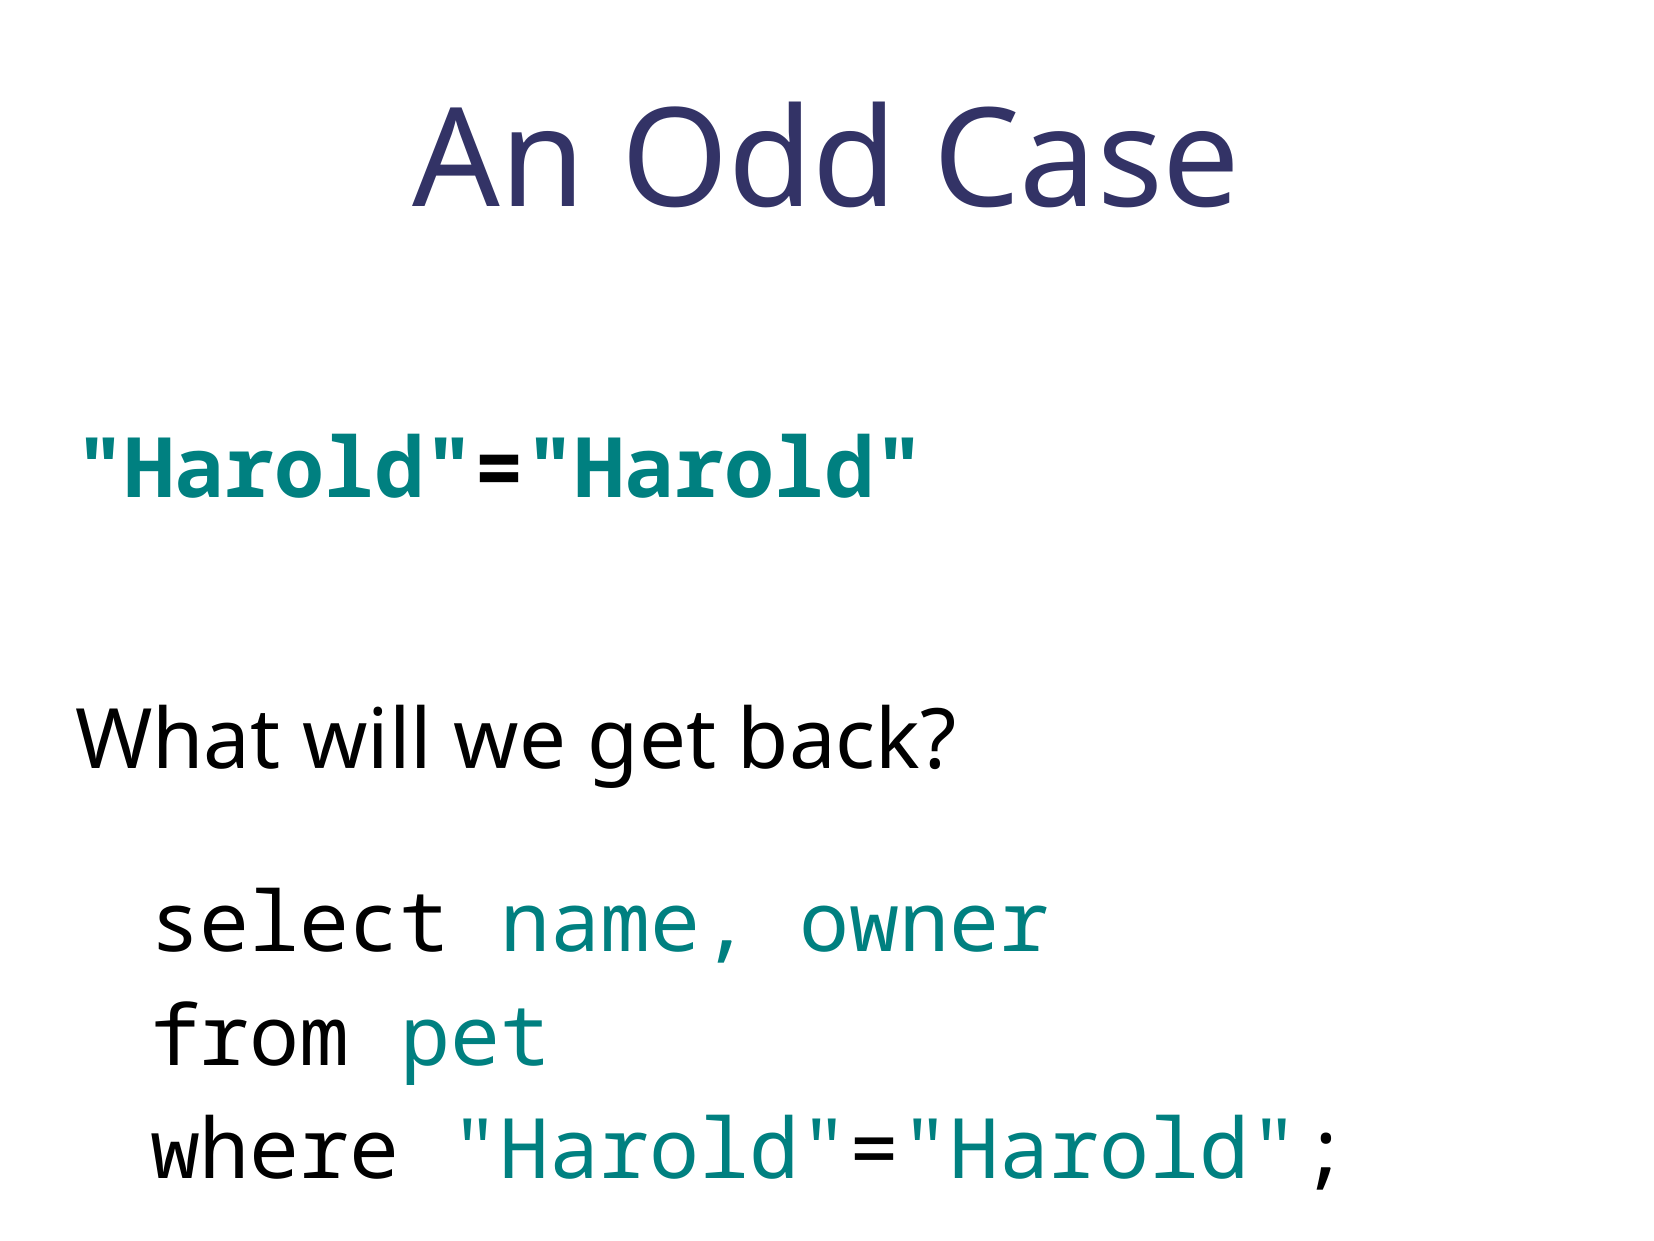

# An Odd Case
"Harold"="Harold"
What will we get back?
select name, owner
from pet
where "Harold"="Harold";